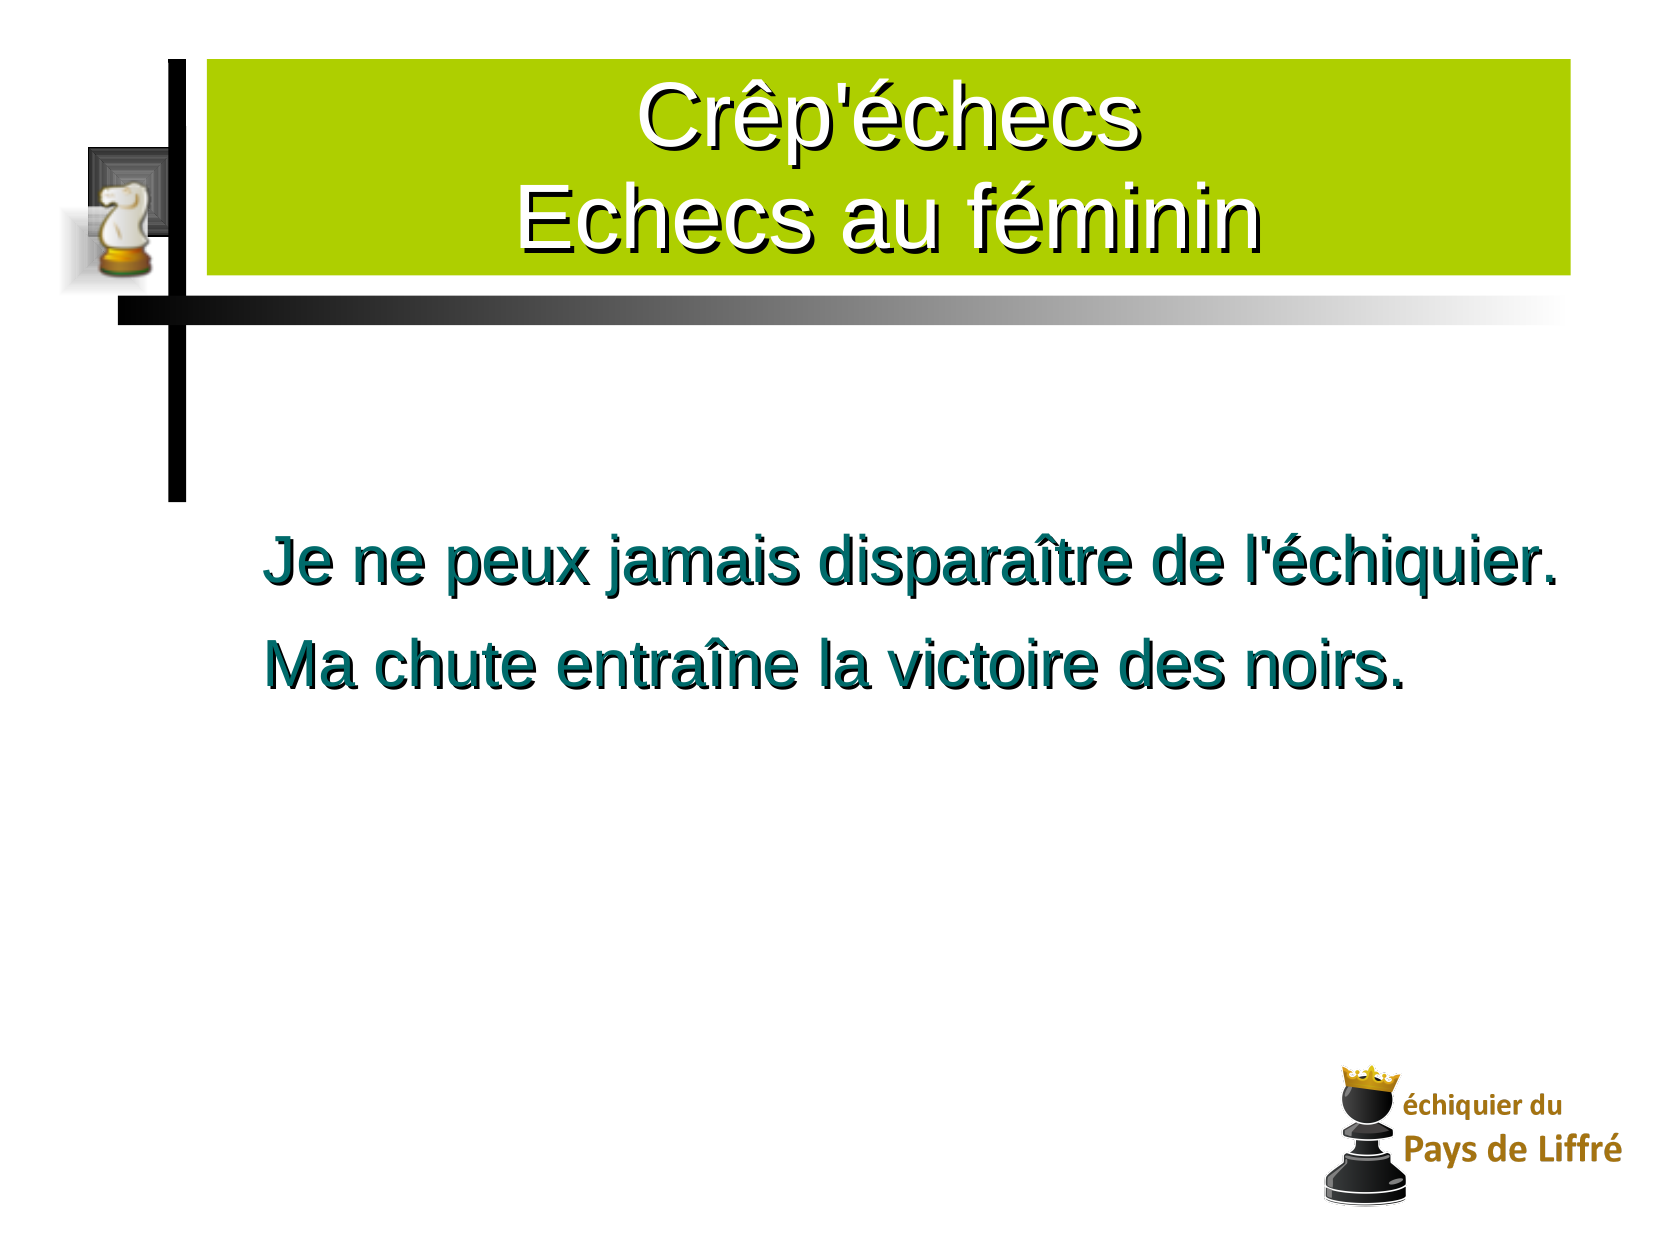

# Crêp'échecs Echecs au féminin
Je ne peux jamais disparaître de l'échiquier.
Ma chute entraîne la victoire des noirs.